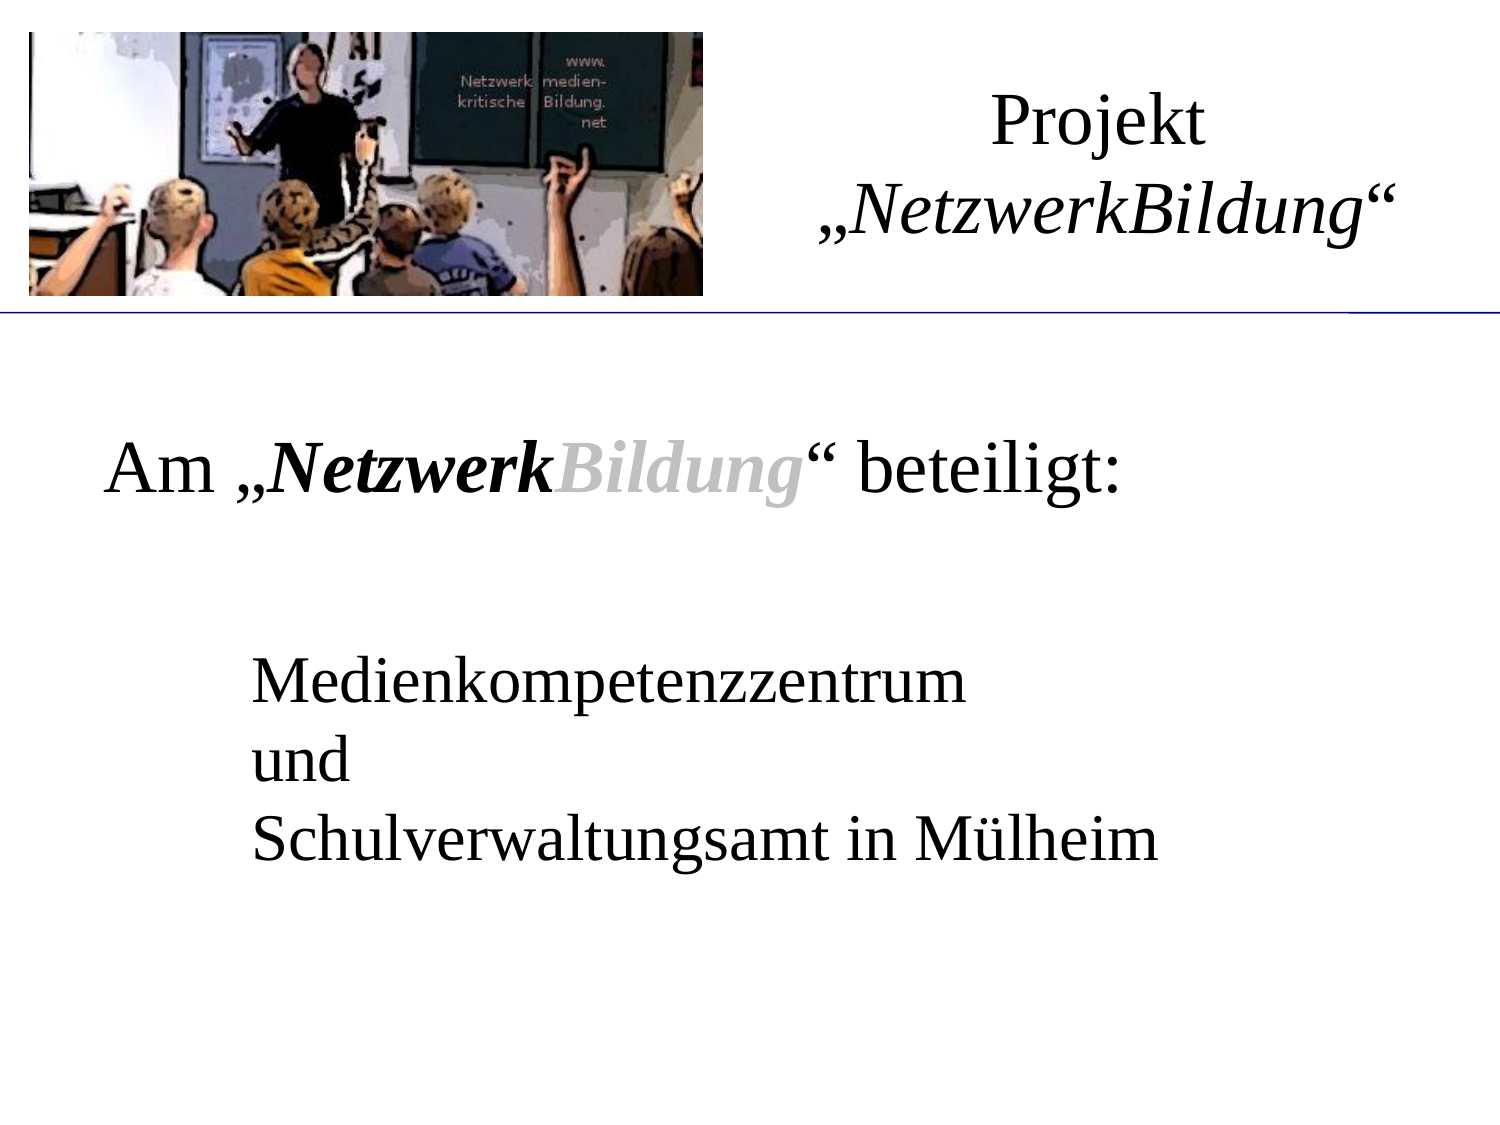

Projekt
„NetzwerkBildung“
Am „NetzwerkBildung“ beteiligt:
Medienkompetenzzentrum
und
Schulverwaltungsamt in Mülheim